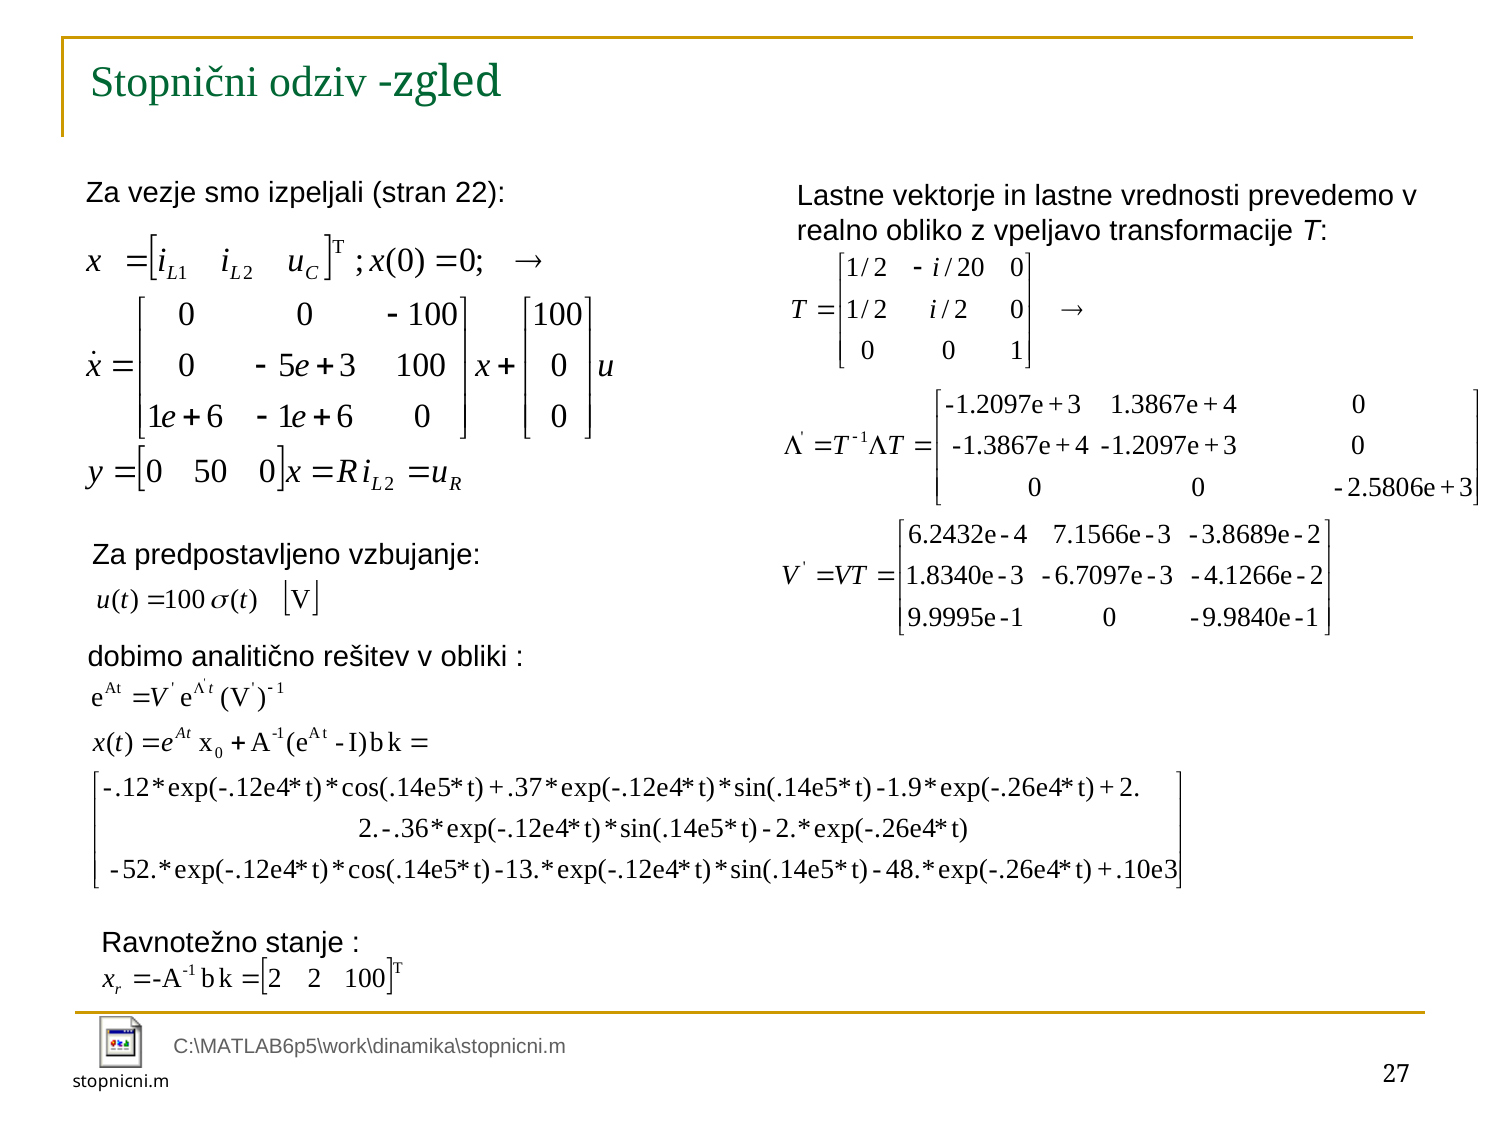

# Stopnični odziv -zgled
Za vezje smo izpeljali (stran 22):
Lastne vektorje in lastne vrednosti prevedemo v realno obliko z vpeljavo transformacije T:
Za predpostavljeno vzbujanje:
dobimo analitično rešitev v obliki :
Ravnotežno stanje :
C:\MATLAB6p5\work\dinamika\stopnicni.m